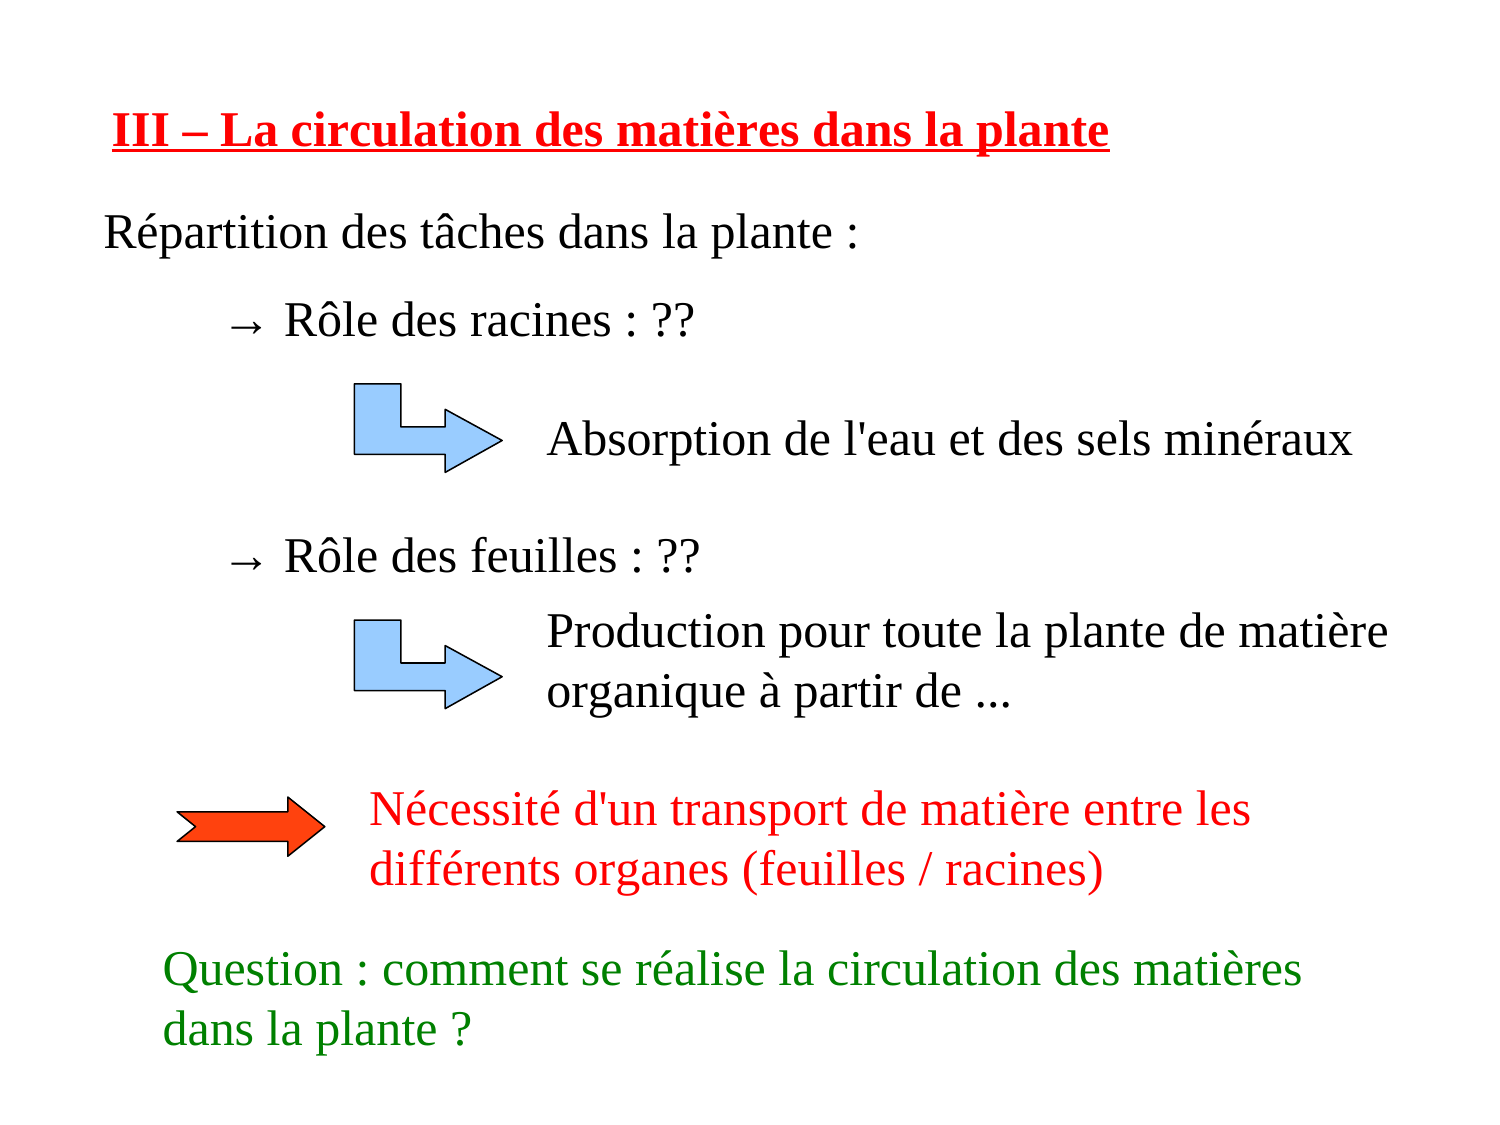

III – La circulation des matières dans la plante
Répartition des tâches dans la plante :
→ Rôle des racines : ??
Absorption de l'eau et des sels minéraux
→ Rôle des feuilles : ??
Production pour toute la plante de matière organique à partir de ...
Nécessité d'un transport de matière entre les différents organes (feuilles / racines)
Question : comment se réalise la circulation des matières dans la plante ?